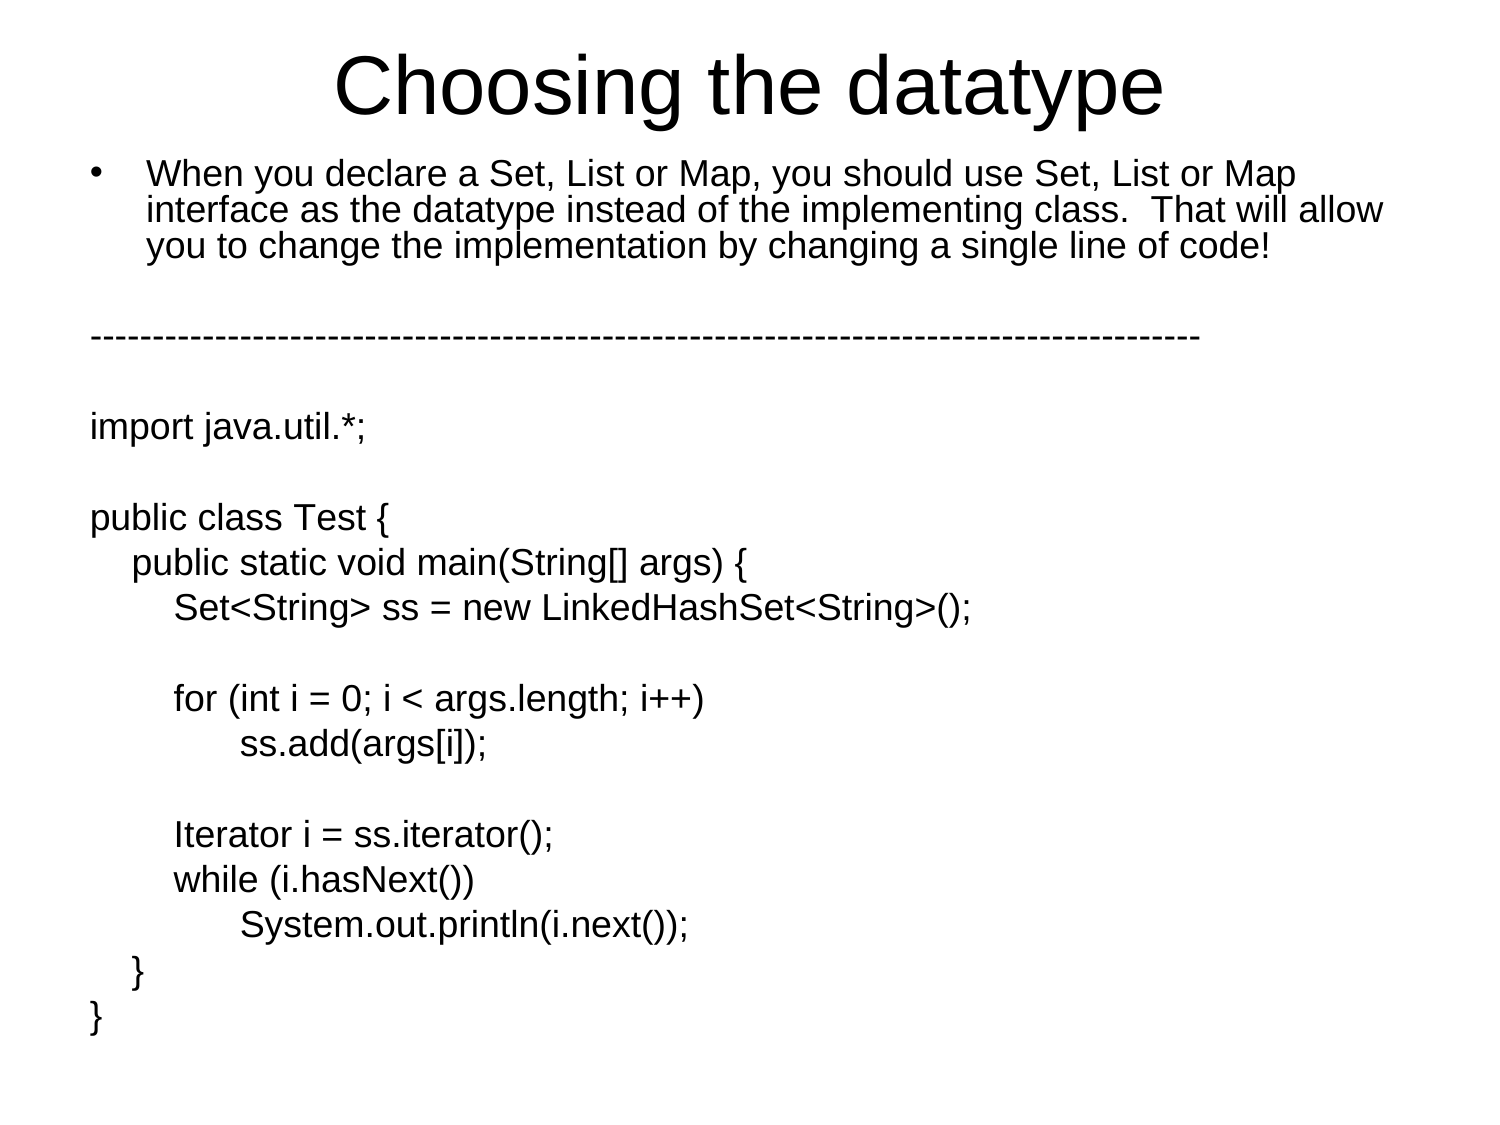

# Choosing the datatype
When you declare a Set, List or Map, you should use Set, List or Map interface as the datatype instead of the implementing class. That will allow you to change the implementation by changing a single line of code!
-----------------------------------------------------------------------------------------
import java.util.*;
public class Test {
 public static void main(String[] args) {
 Set<String> ss = new LinkedHashSet<String>();
 for (int i = 0; i < args.length; i++)
 	ss.add(args[i]);
 Iterator i = ss.iterator();
 while (i.hasNext())
 	System.out.println(i.next());
 }
}